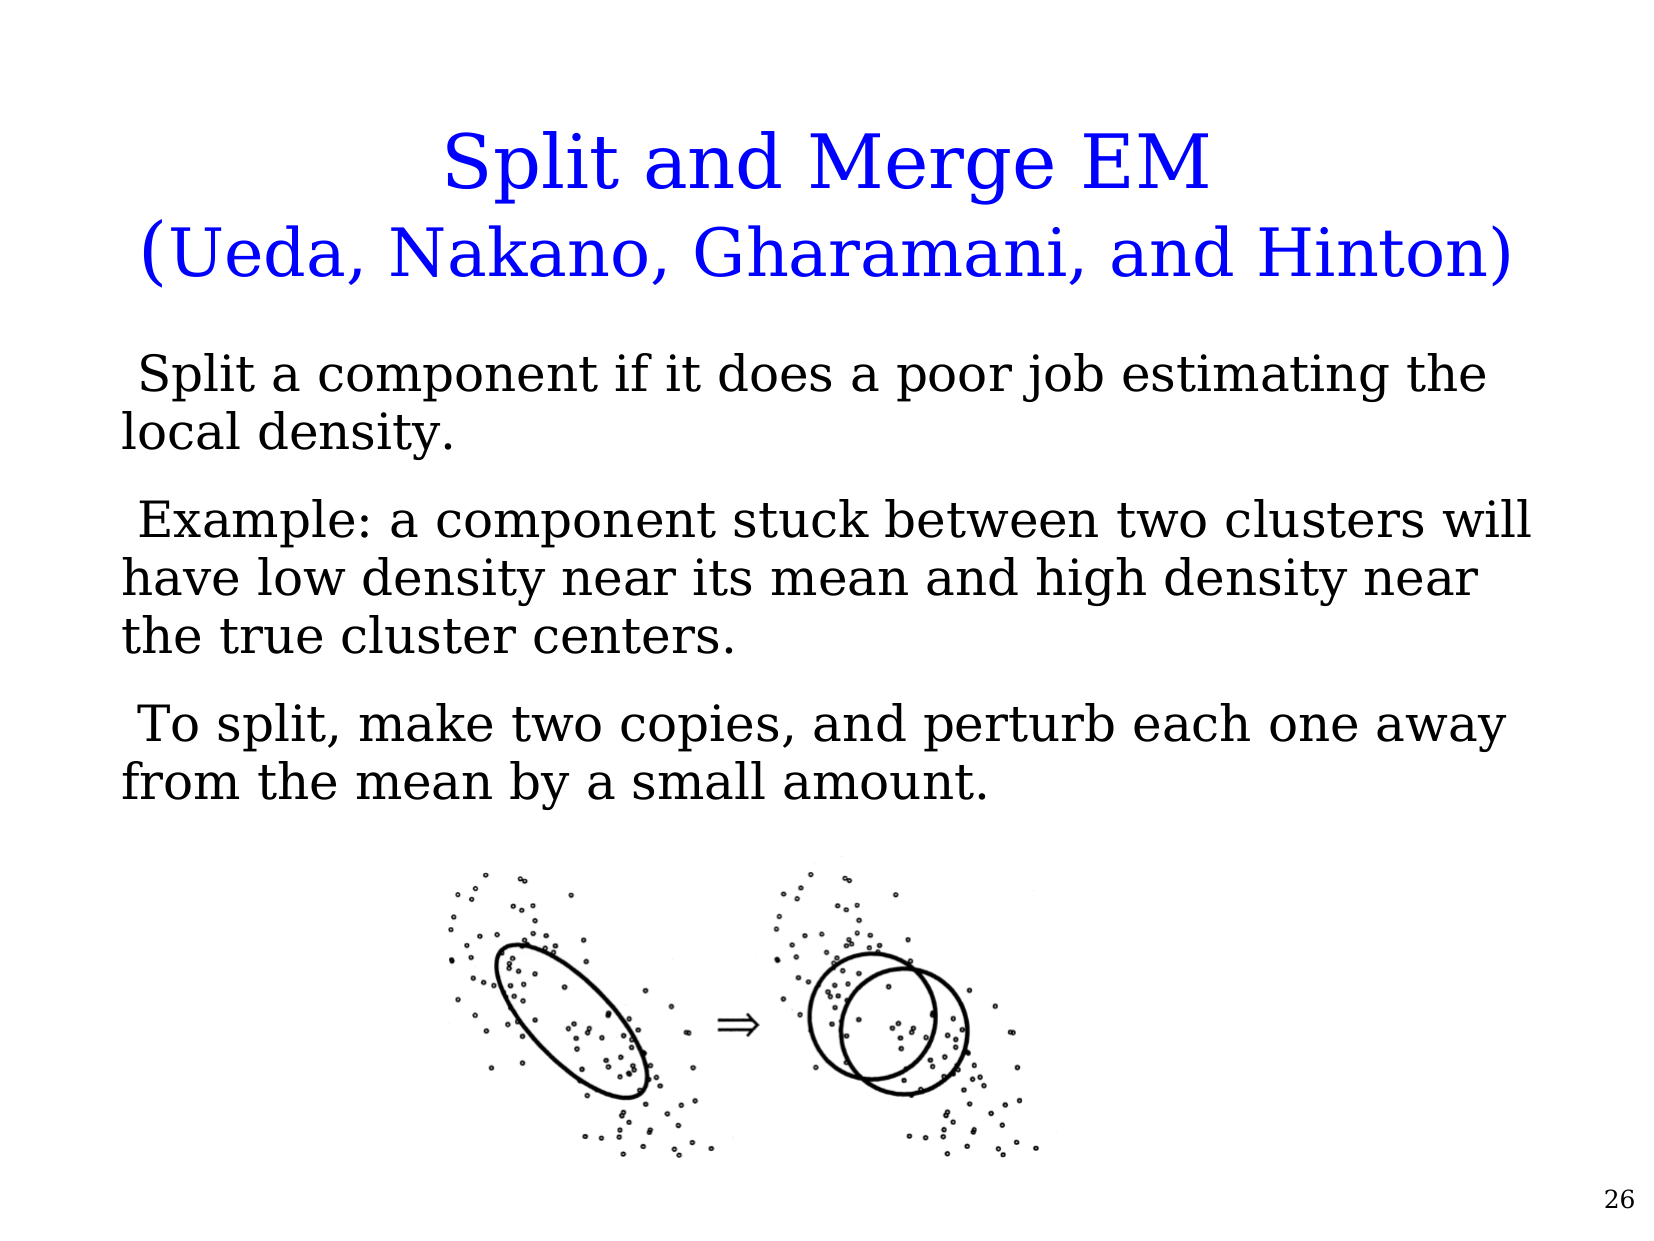

# Split and Merge EM (Ueda, Nakano, Gharamani, and Hinton)
 Split a component if it does a poor job estimating the local density.
 Example: a component stuck between two clusters will have low density near its mean and high density near the true cluster centers.
 To split, make two copies, and perturb each one away from the mean by a small amount.